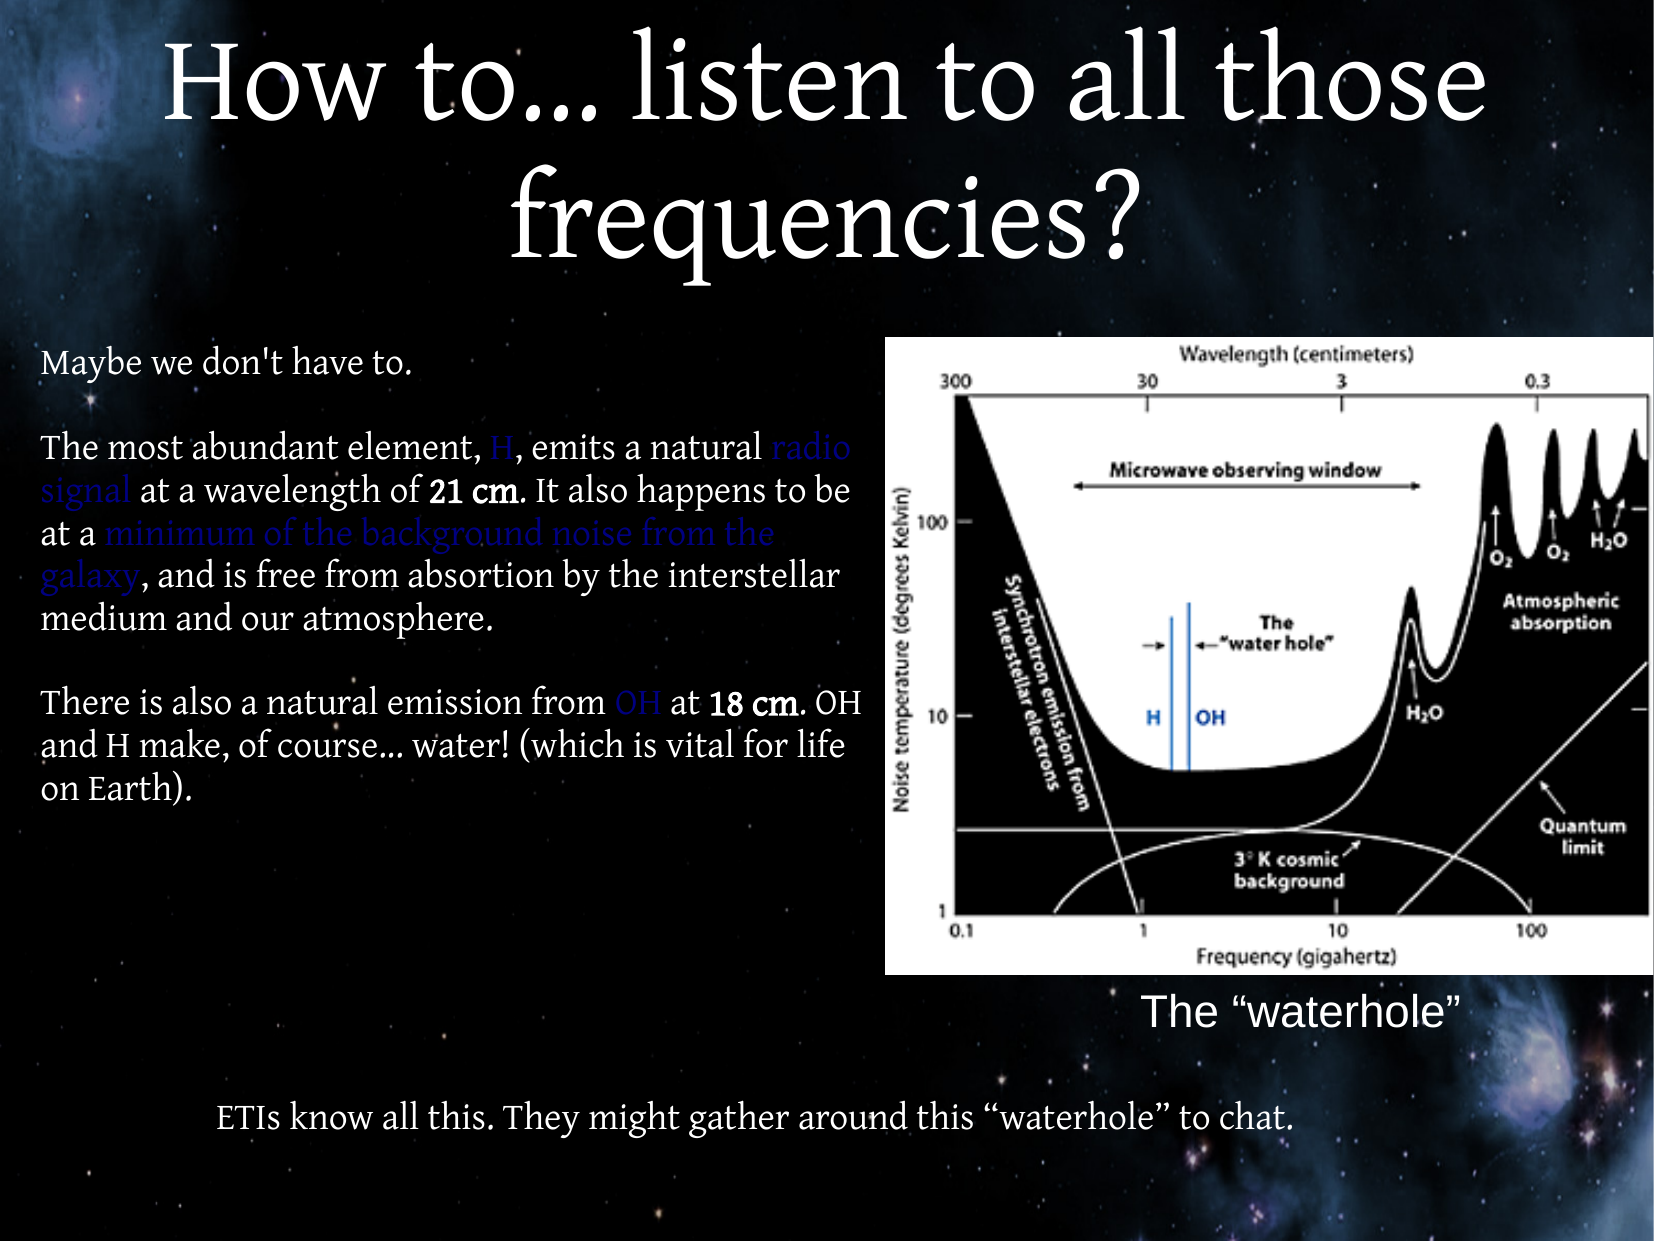

# How to... listen to all those frequencies?
Maybe we don't have to.
The most abundant element, H, emits a natural radio signal at a wavelength of 21 cm. It also happens to be at a minimum of the background noise from the galaxy, and is free from absortion by the interstellar medium and our atmosphere.
There is also a natural emission from OH at 18 cm. OH and H make, of course... water! (which is vital for life on Earth).
The “waterhole”
ETIs know all this. They might gather around this “waterhole” to chat.